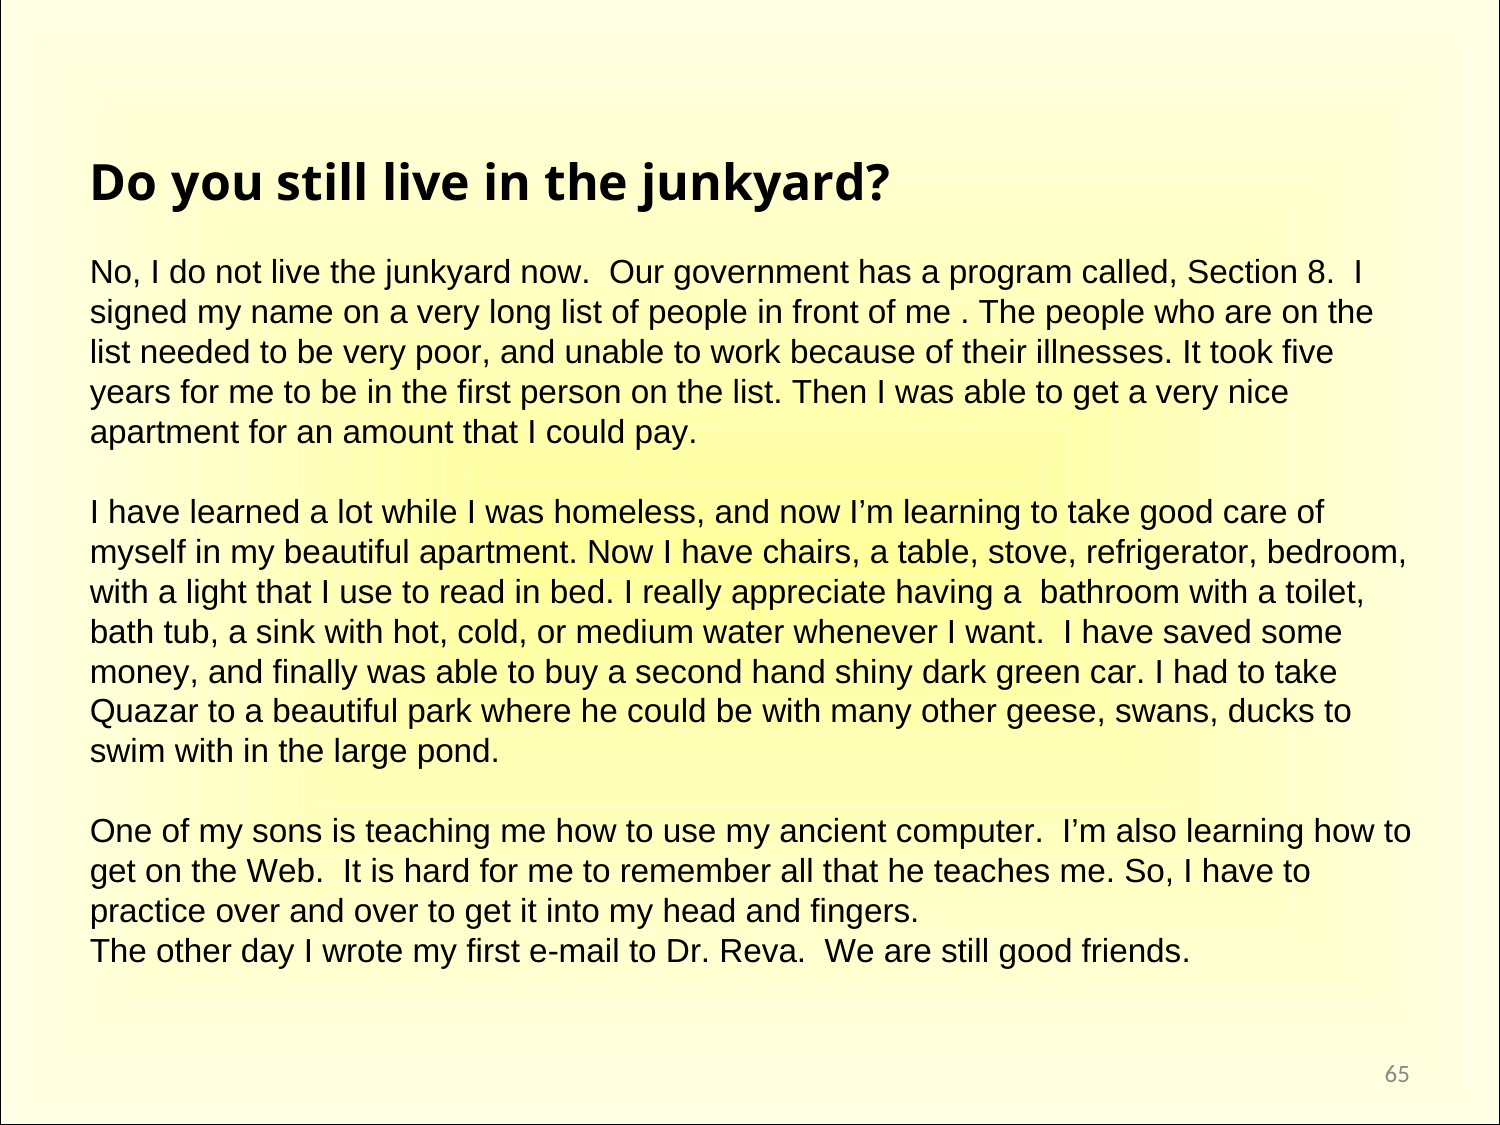

Do you still live in the junkyard?
No, I do not live the junkyard now. Our government has a program called, Section 8. I signed my name on a very long list of people in front of me . The people who are on the list needed to be very poor, and unable to work because of their illnesses. It took five years for me to be in the first person on the list. Then I was able to get a very nice apartment for an amount that I could pay.
I have learned a lot while I was homeless, and now I’m learning to take good care of myself in my beautiful apartment. Now I have chairs, a table, stove, refrigerator, bedroom, with a light that I use to read in bed. I really appreciate having a bathroom with a toilet, bath tub, a sink with hot, cold, or medium water whenever I want. I have saved some money, and finally was able to buy a second hand shiny dark green car. I had to take Quazar to a beautiful park where he could be with many other geese, swans, ducks to swim with in the large pond.
One of my sons is teaching me how to use my ancient computer. I’m also learning how to get on the Web. It is hard for me to remember all that he teaches me. So, I have to practice over and over to get it into my head and fingers.
The other day I wrote my first e-mail to Dr. Reva. We are still good friends.